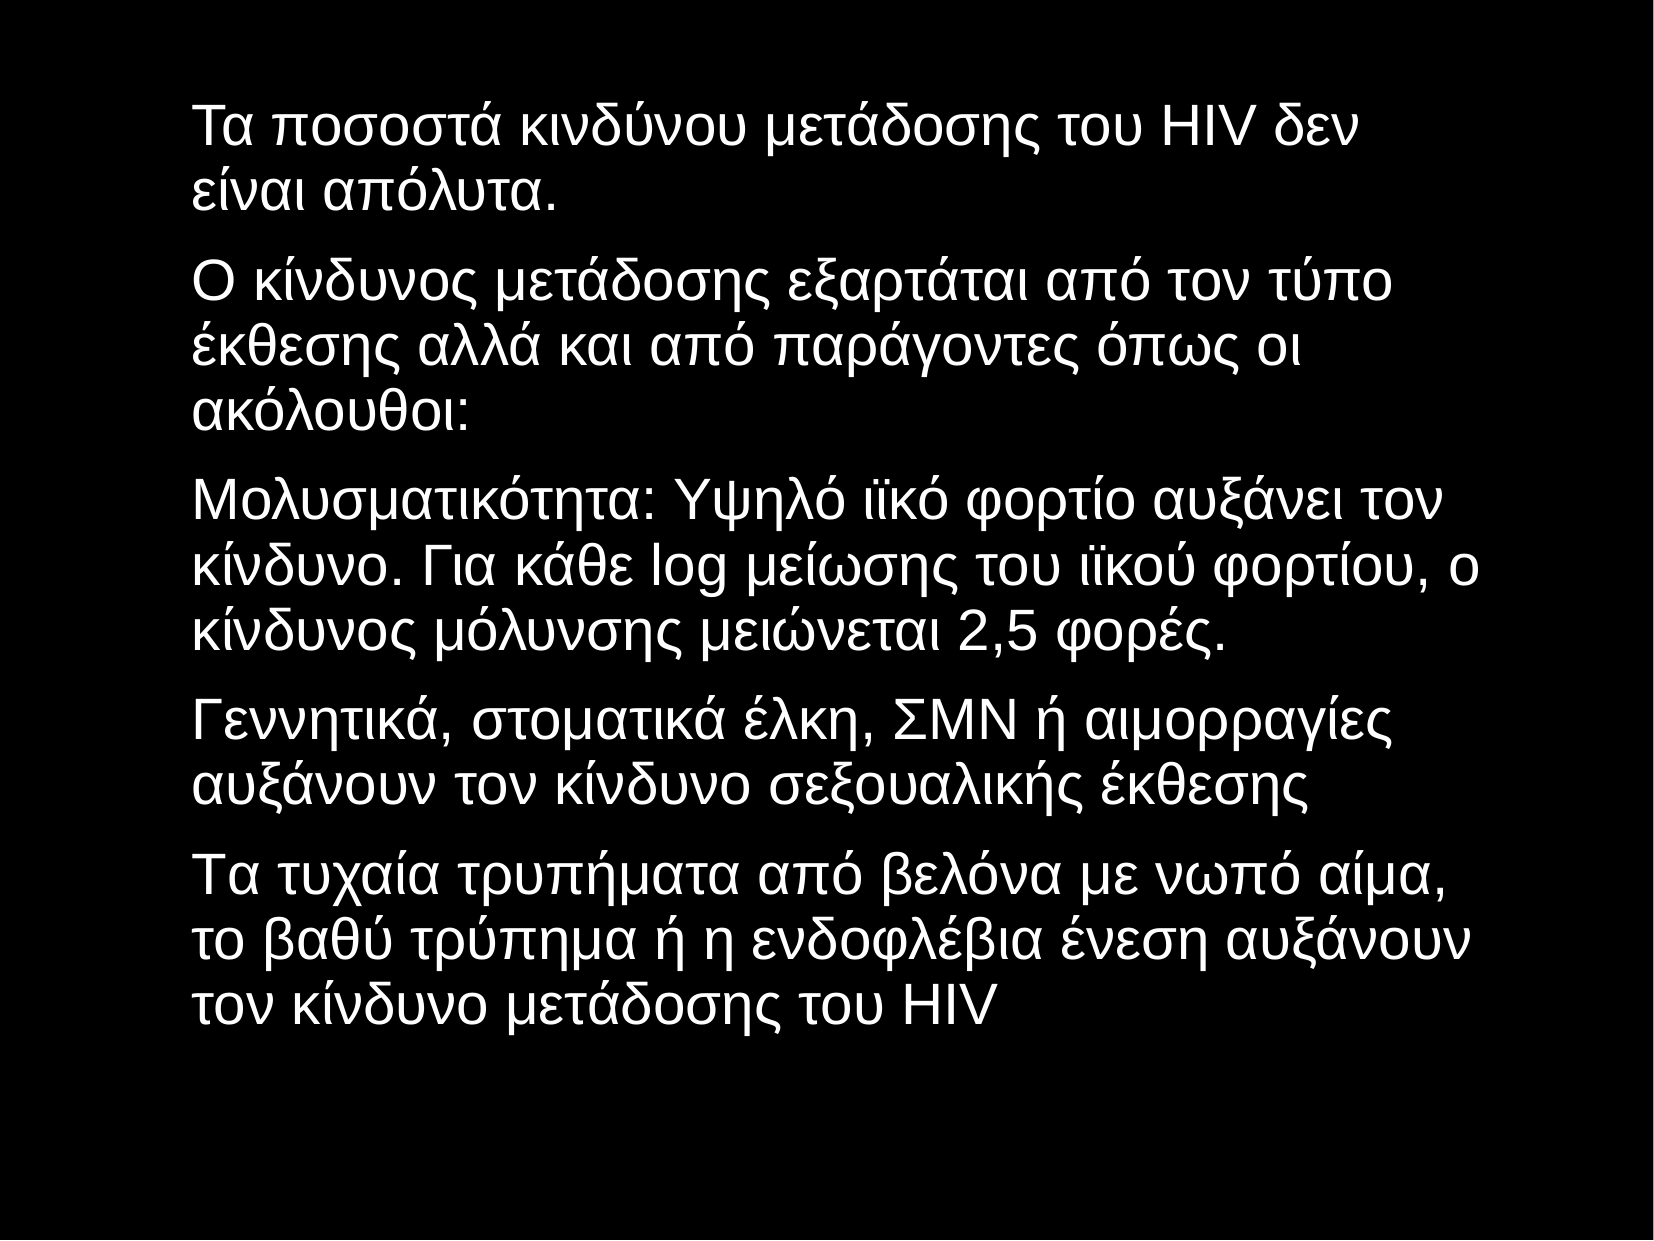

Τα ποσοστά κινδύνου μετάδοσης του HIV δεν είναι απόλυτα.
Ο κίνδυνος μετάδοσης εξαρτάται από τον τύπο έκθεσης αλλά και από παράγοντες όπως οι ακόλουθοι:
Μολυσματικότητα: Υψηλό ιϊκό φορτίο αυξάνει τον κίνδυνο. Για κάθε log μείωσης του ιϊκού φορτίου, ο κίνδυνος μόλυνσης μειώνεται 2,5 φορές.
Γεννητικά, στοματικά έλκη, ΣΜΝ ή αιμορραγίες αυξάνουν τον κίνδυνο σεξουαλικής έκθεσης
Tα τυχαία τρυπήματα από βελόνα με νωπό αίμα, το βαθύ τρύπημα ή η ενδοφλέβια ένεση αυξάνουν τον κίνδυνο μετάδοσης του HIV